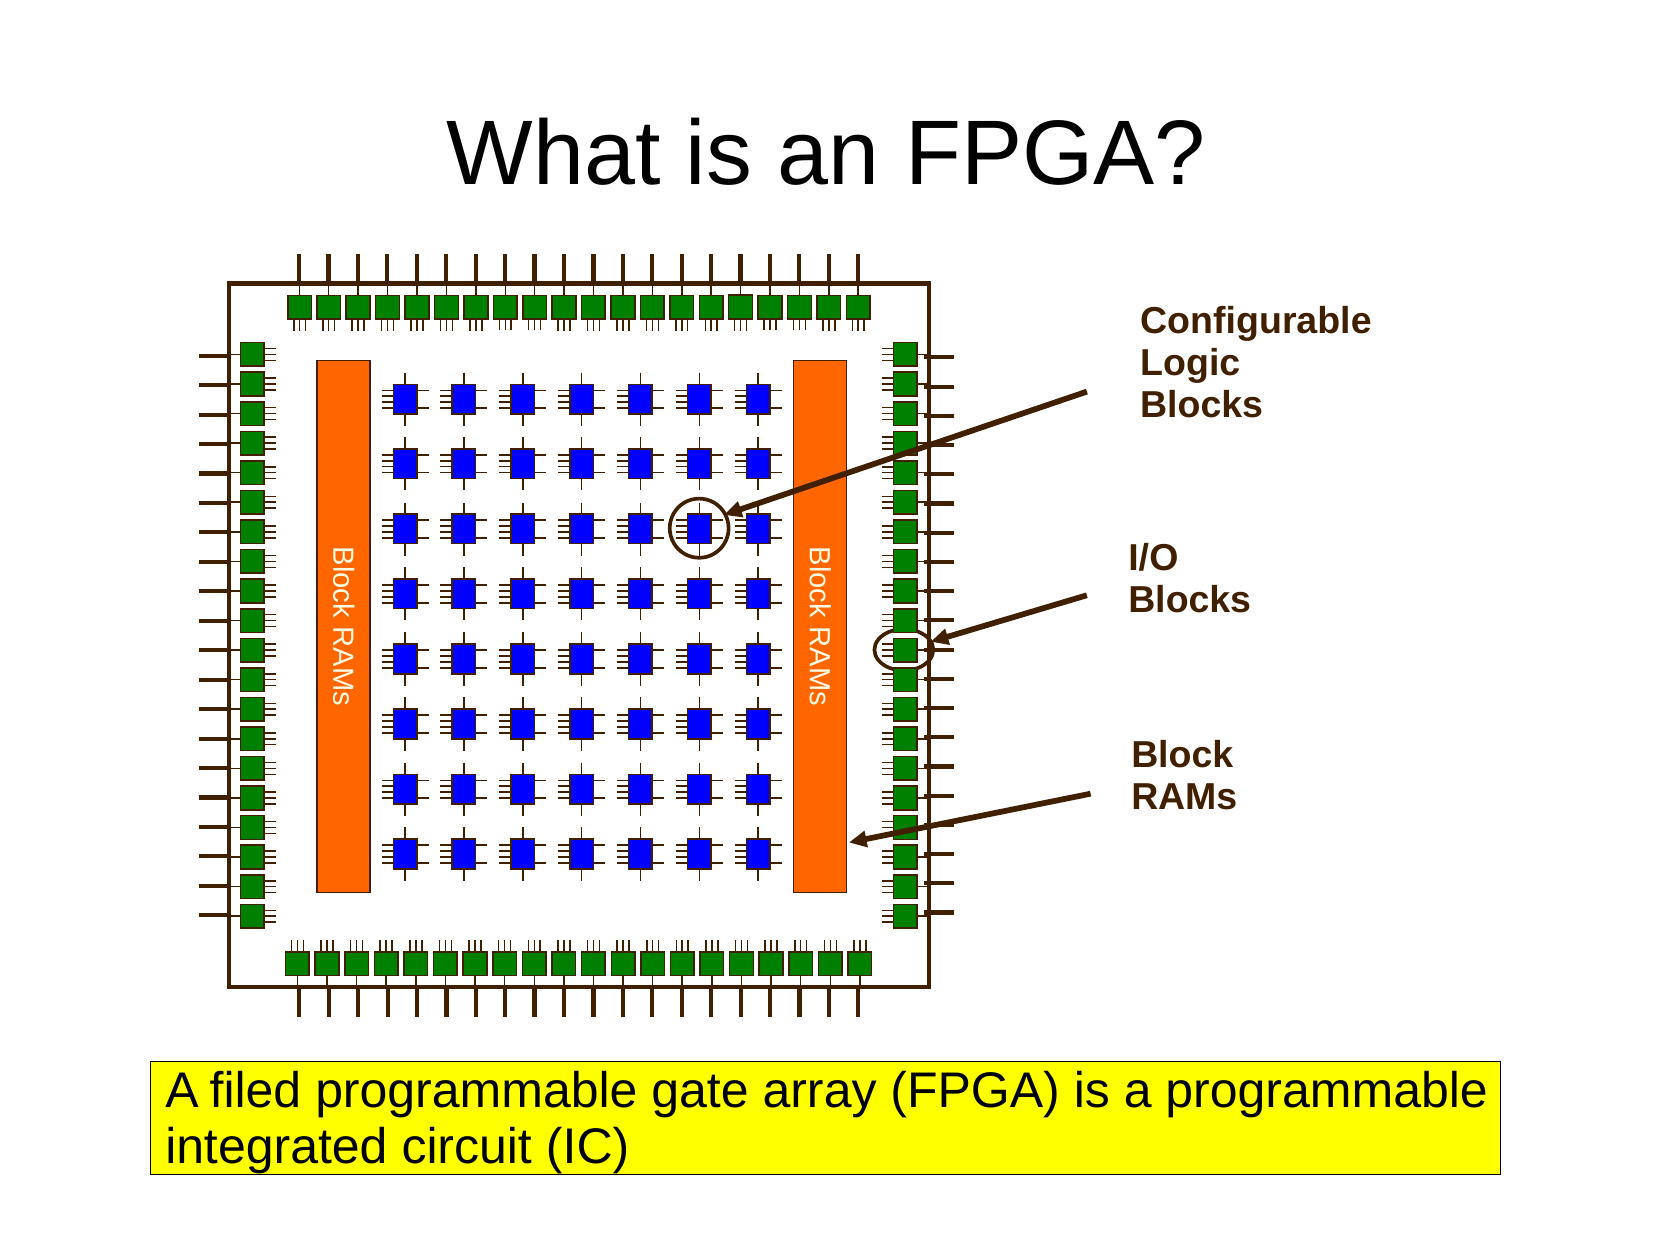

# What is an FPGA?
Block RAMs
Block RAMs
Configurable
Logic
Blocks
I/O
Blocks
Block
RAMs
A filed programmable gate array (FPGA) is a programmable
integrated circuit (IC)